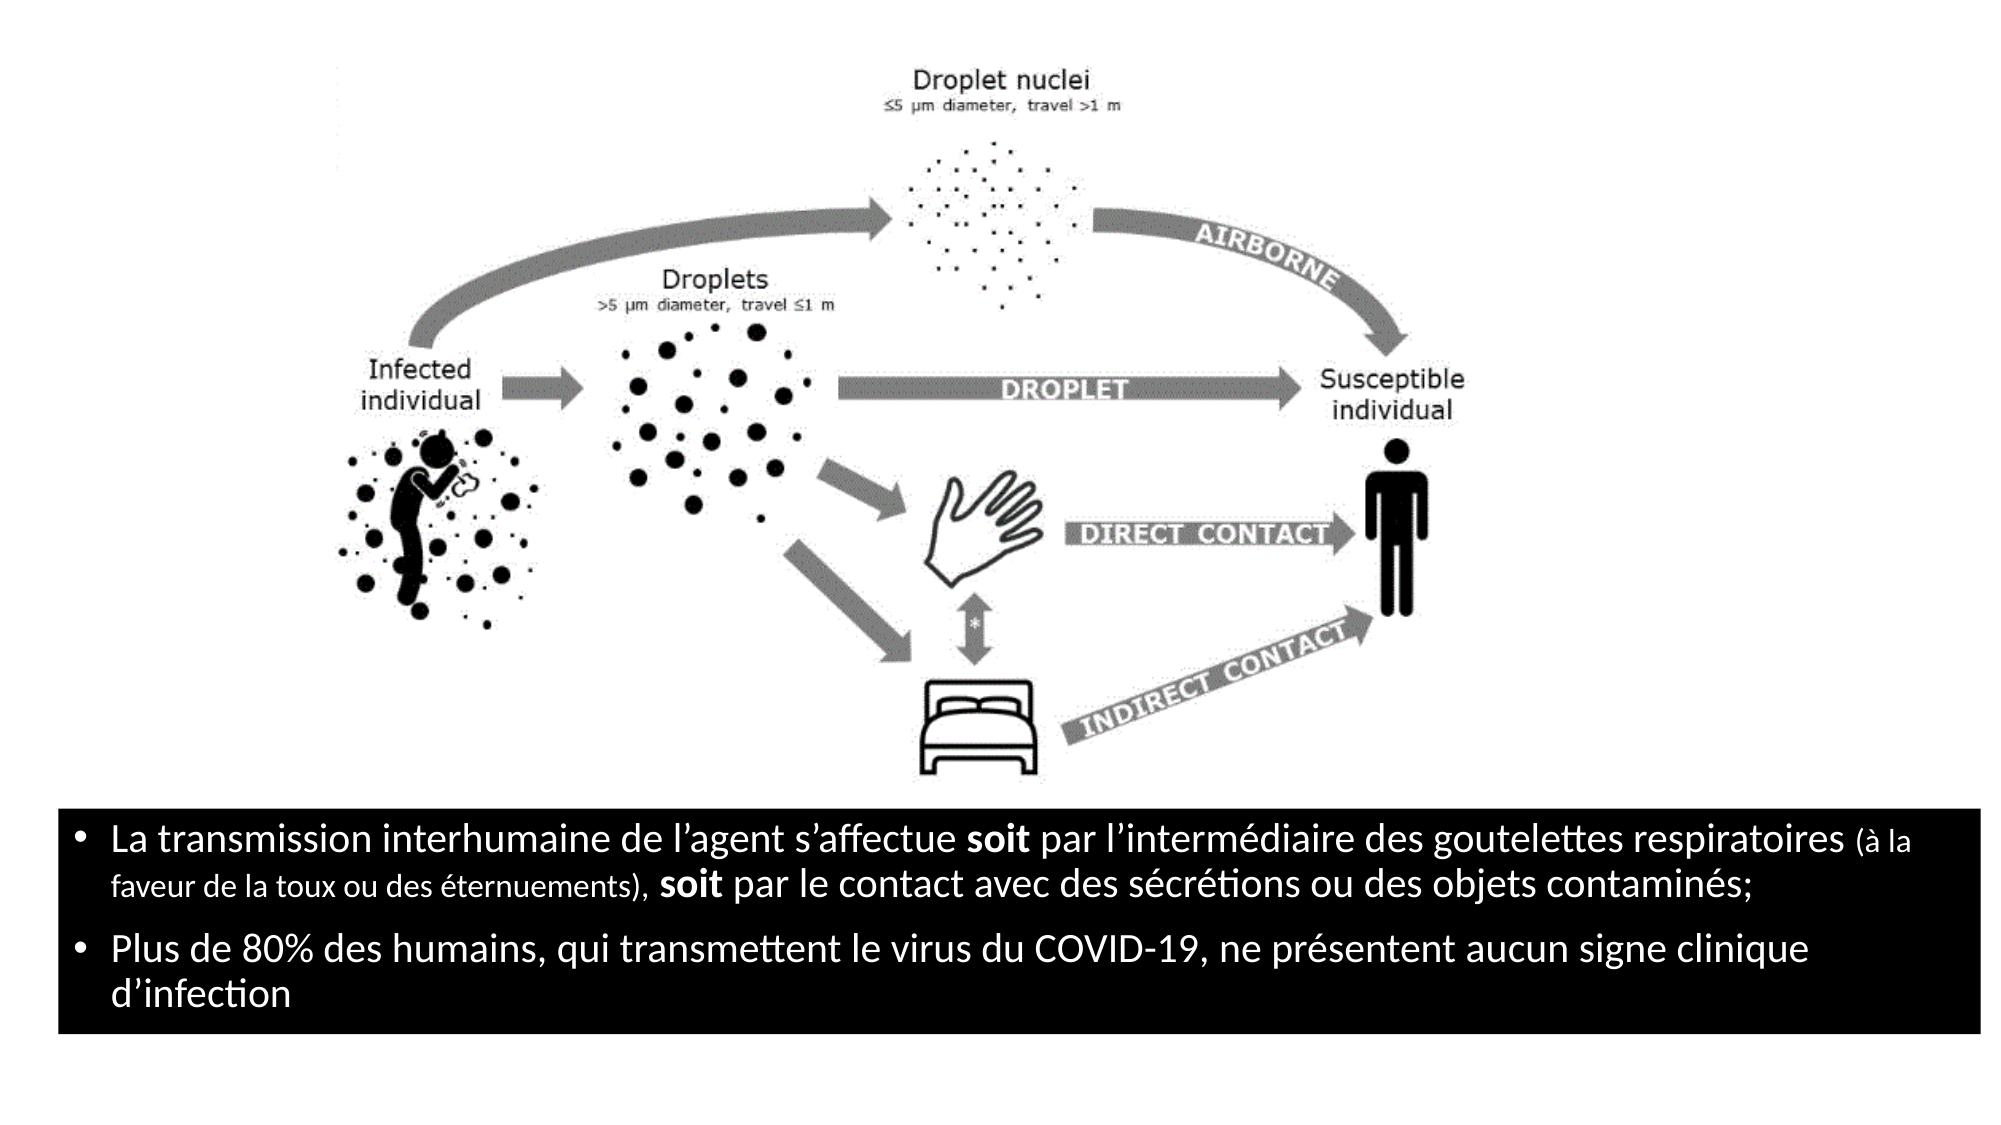

# La transmission interhumaine de l’agent s’affectue soit par l’intermédiaire des goutelettes respiratoires (à la faveur de la toux ou des éternuements), soit par le contact avec des sécrétions ou des objets contaminés;
Plus de 80% des humains, qui transmettent le virus du COVID-19, ne présentent aucun signe clinique d’infection